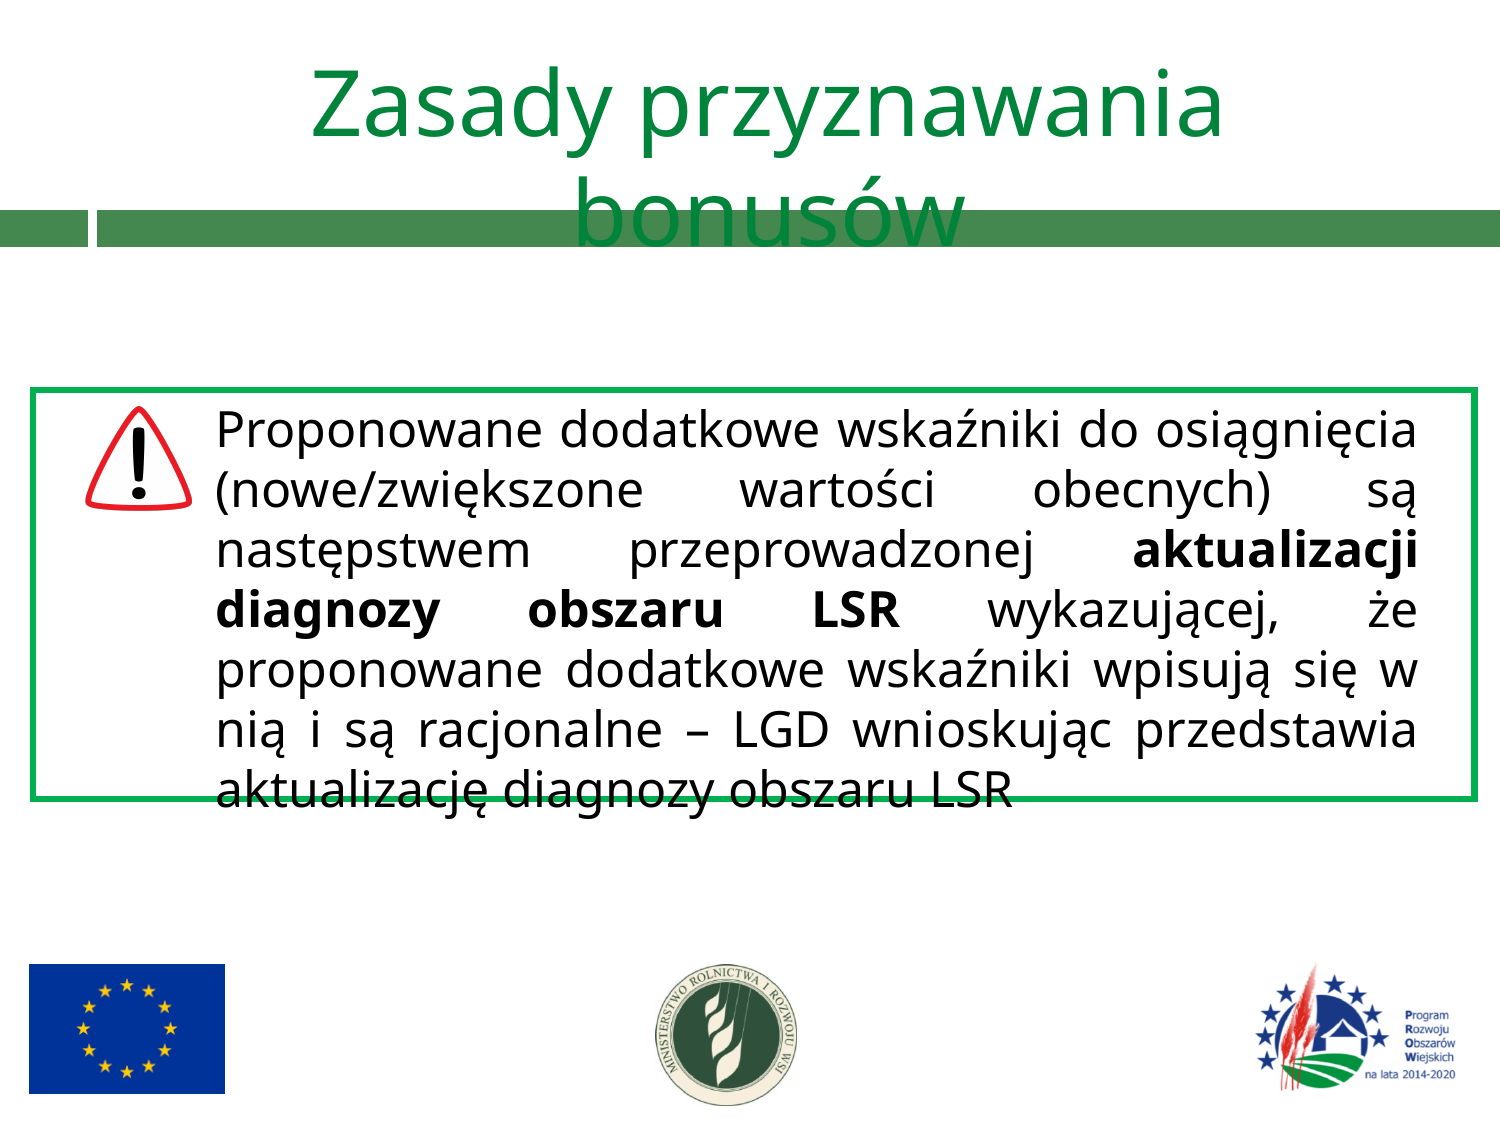

# Zasady przyznawania bonusów
Proponowane dodatkowe wskaźniki do osiągnięcia (nowe/zwiększone wartości obecnych) są następstwem przeprowadzonej aktualizacji diagnozy obszaru LSR wykazującej, że proponowane dodatkowe wskaźniki wpisują się w nią i są racjonalne – LGD wnioskując przedstawia aktualizację diagnozy obszaru LSR